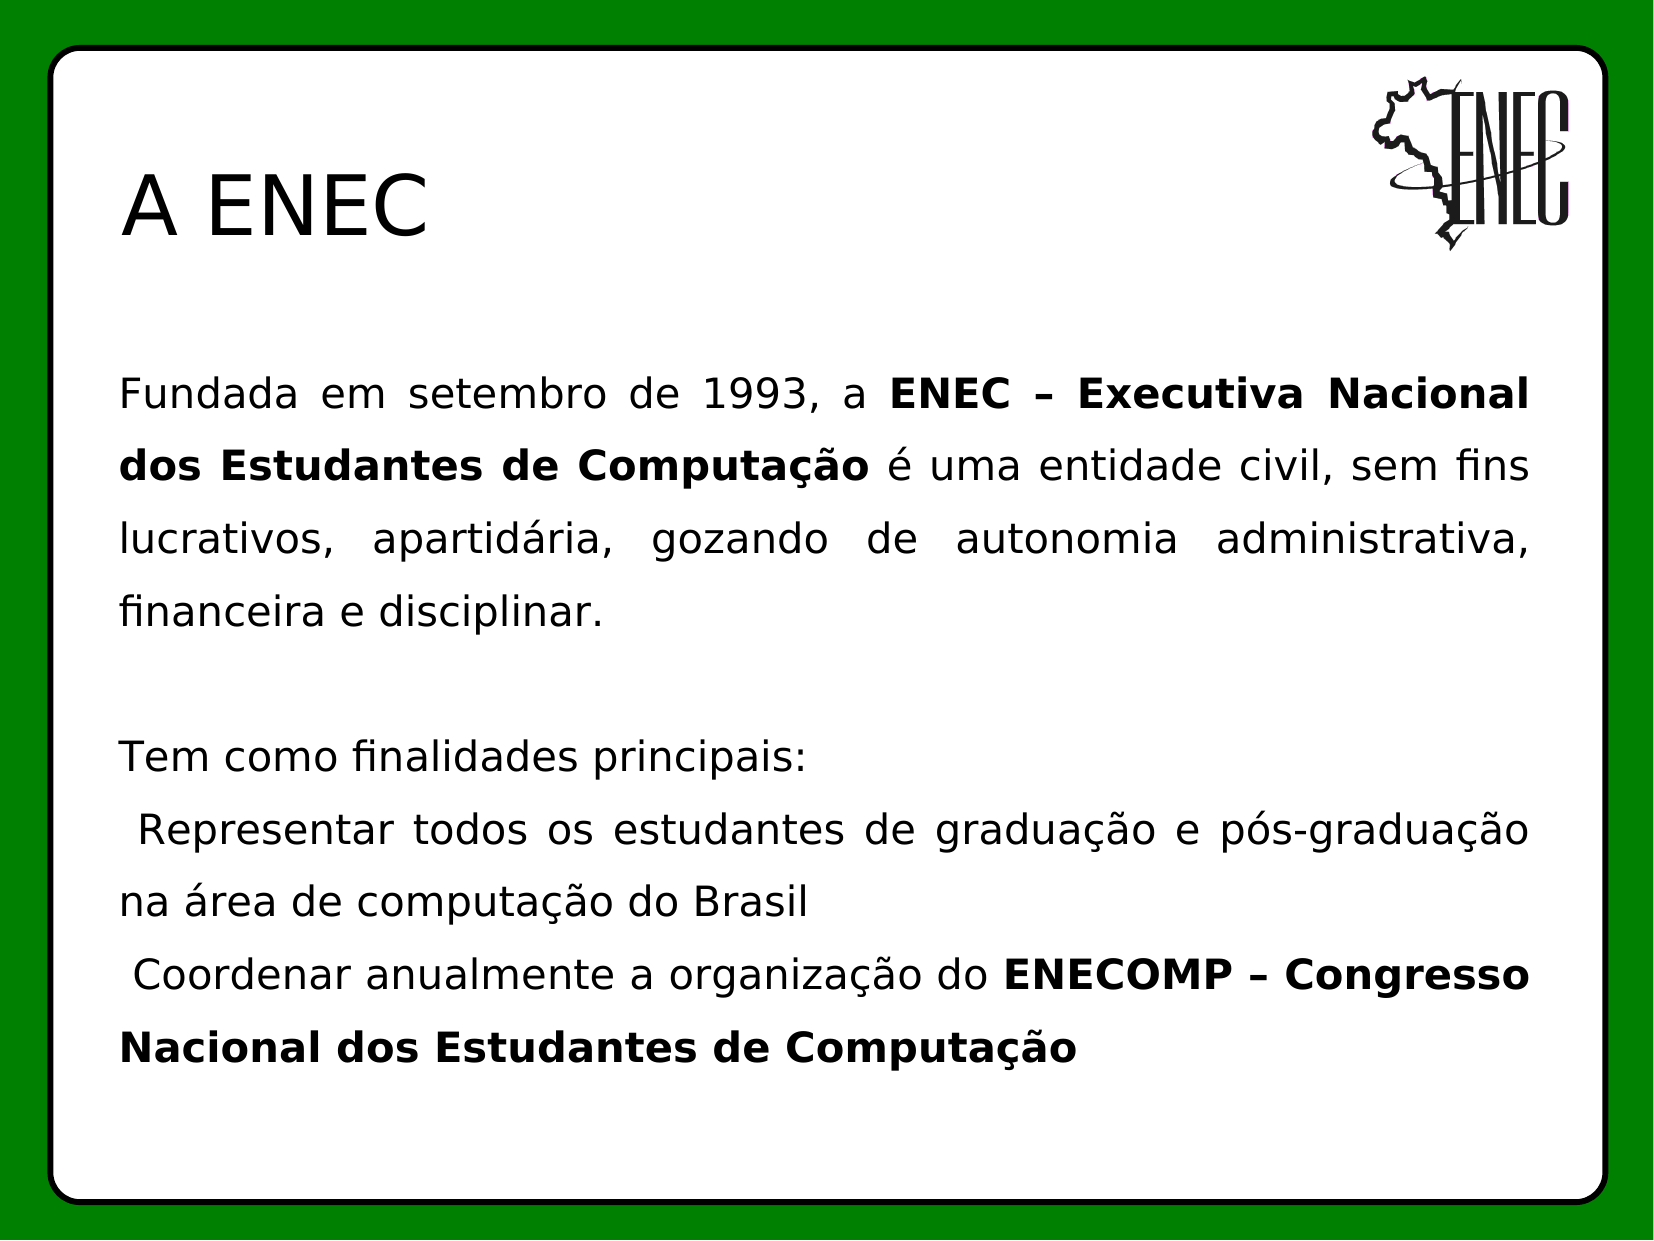

# A ENEC
Fundada em setembro de 1993, a ENEC – Executiva Nacional dos Estudantes de Computação é uma entidade civil, sem fins lucrativos, apartidária, gozando de autonomia administrativa, financeira e disciplinar.
Tem como finalidades principais:
 Representar todos os estudantes de graduação e pós-graduação na área de computação do Brasil
 Coordenar anualmente a organização do ENECOMP – Congresso Nacional dos Estudantes de Computação